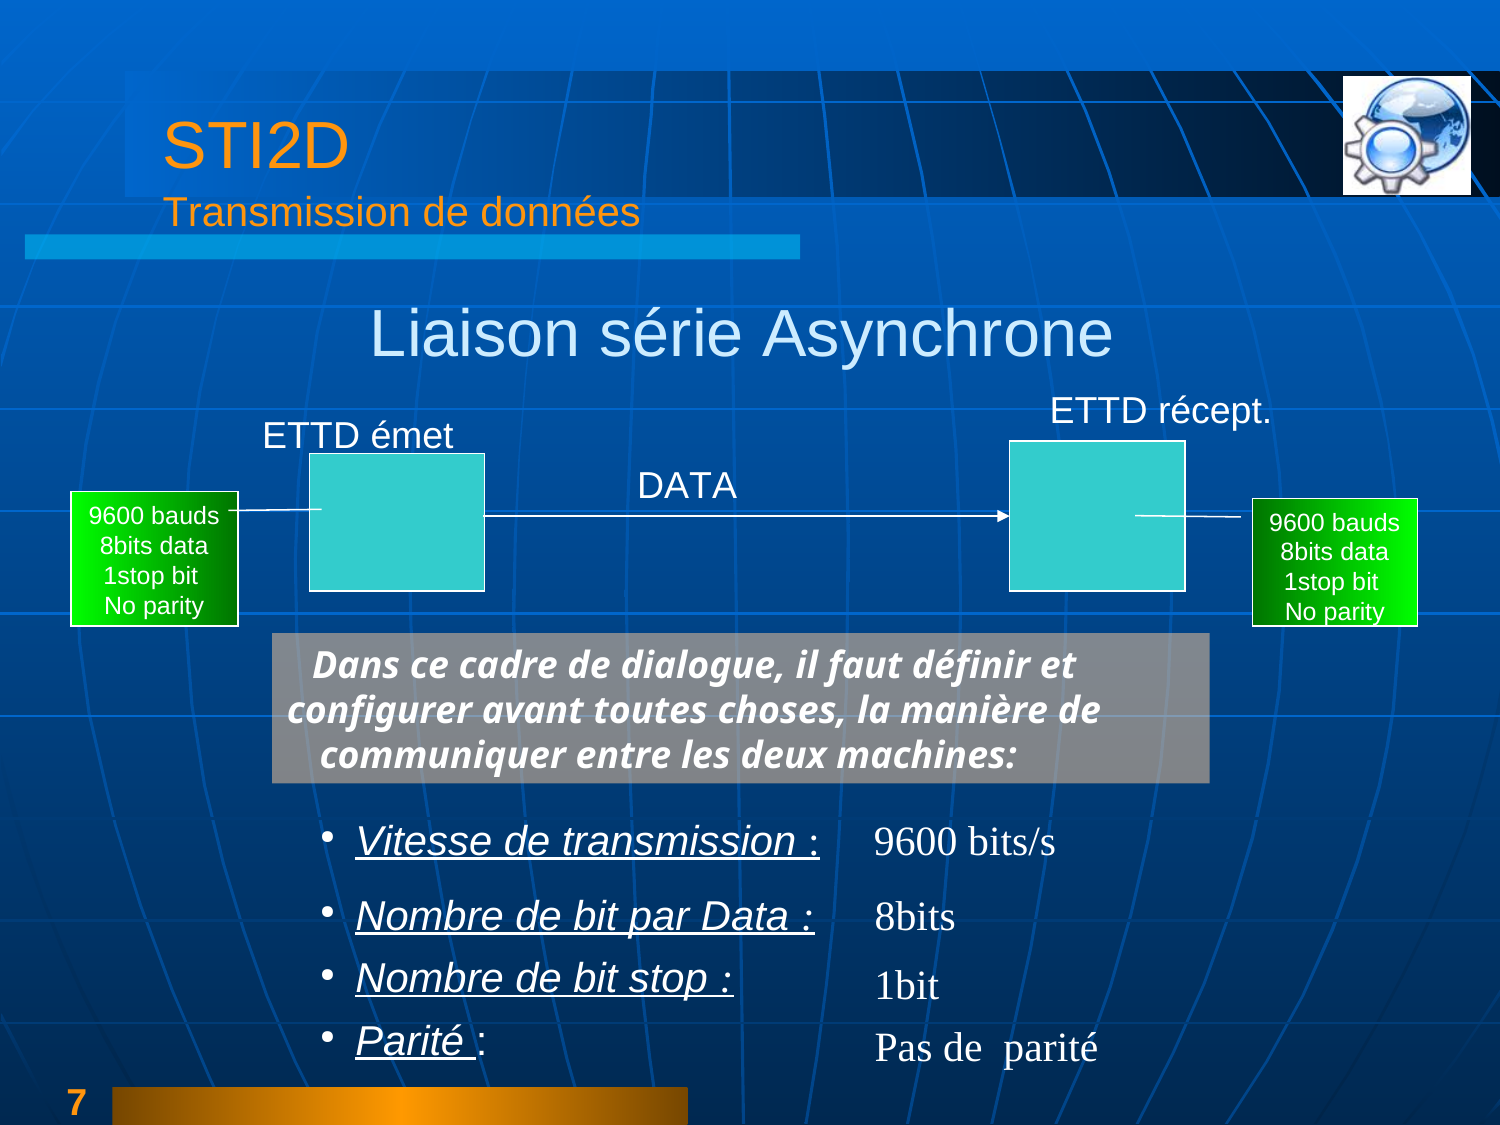

# Liaison série Asynchrone
ETTD récept.
ETTD émet
DATA
9600 bauds
8bits data
1stop bit
No parity
9600 bauds
8bits data
1stop bit
No parity
Dans ce cadre de dialogue, il faut définir et configurer avant toutes choses, la manière de communiquer entre les deux machines:
Vitesse de transmission :
9600 bits/s
Nombre de bit par Data :
8bits
Nombre de bit stop :
1bit
Parité :
Pas de parité